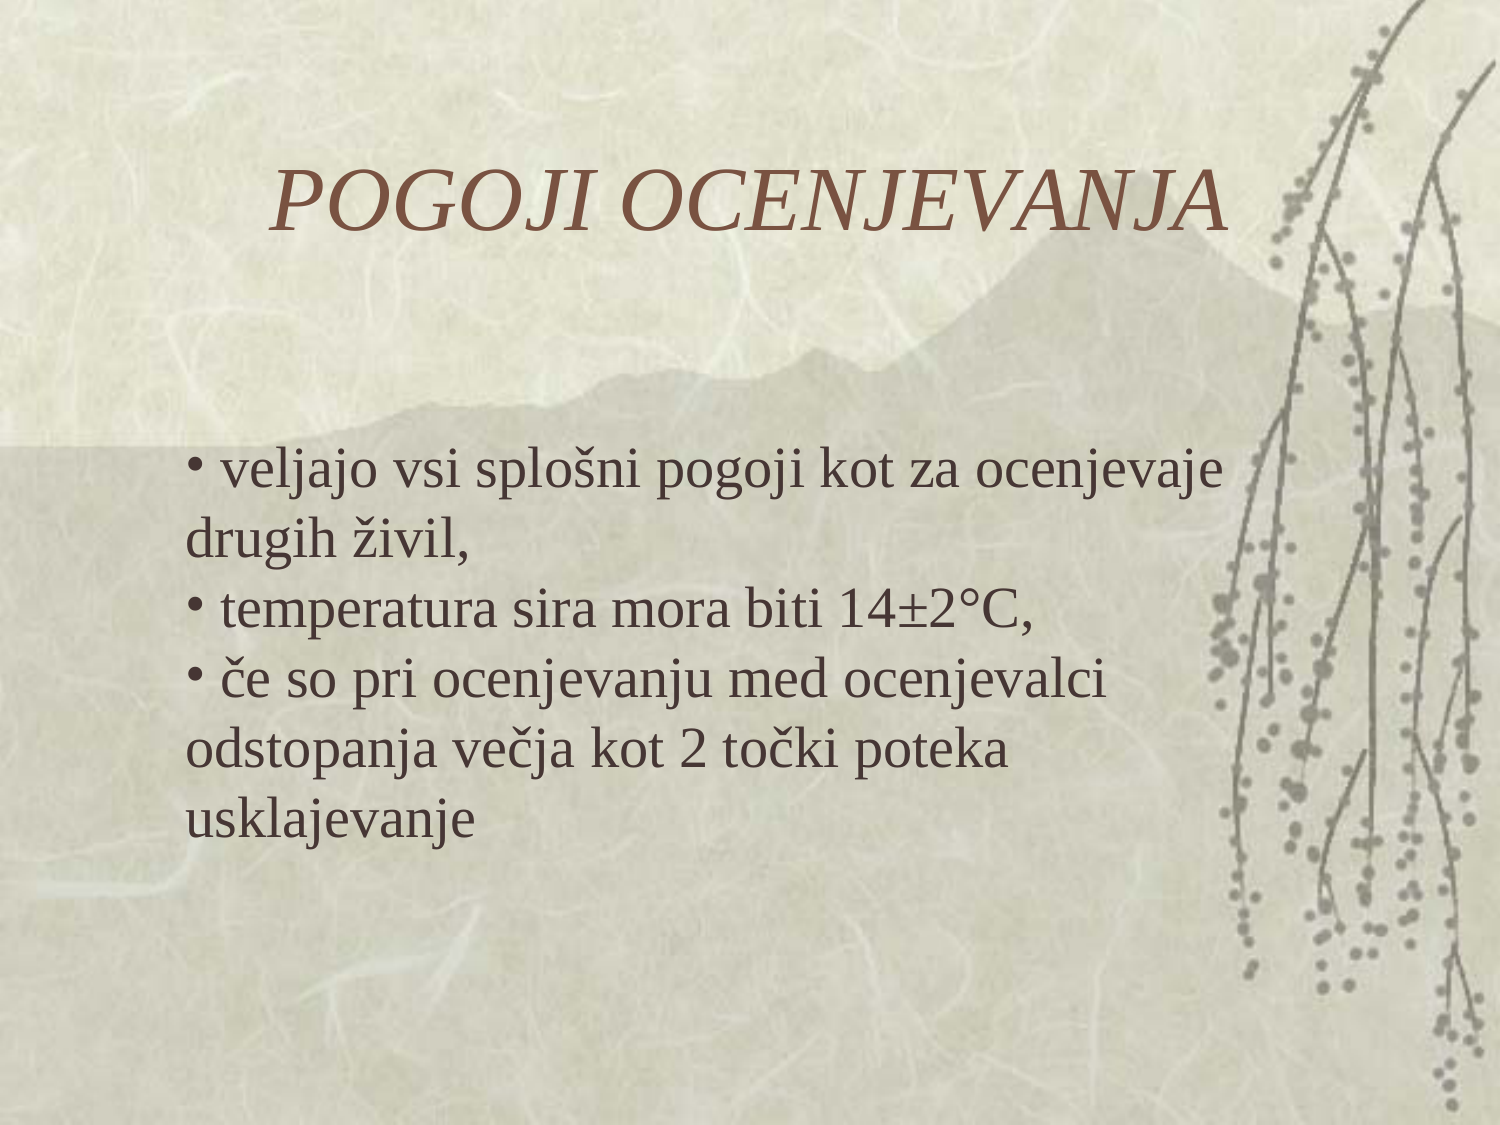

# POGOJI OCENJEVANJA
 veljajo vsi splošni pogoji kot za ocenjevaje drugih živil,
 temperatura sira mora biti 14±2°C,
 če so pri ocenjevanju med ocenjevalci odstopanja večja kot 2 točki poteka usklajevanje